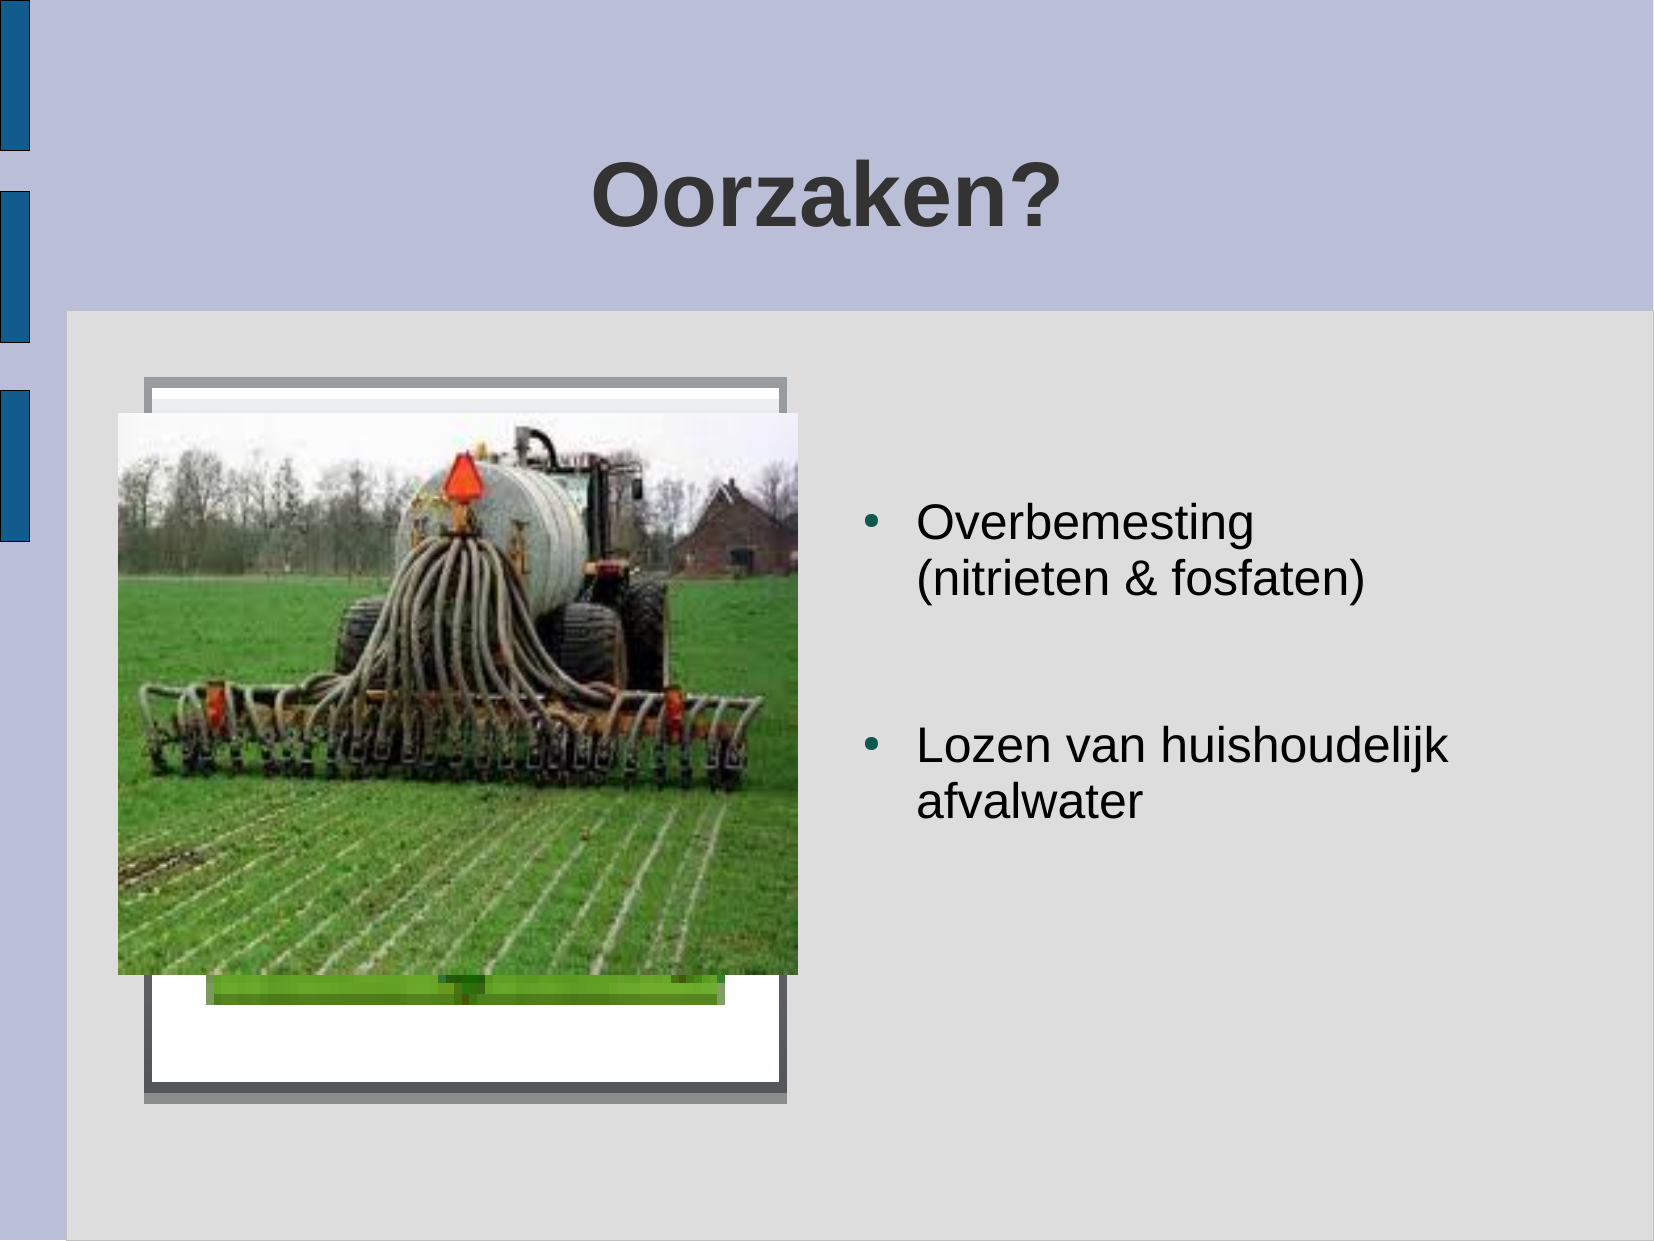

# Oorzaken?
Overbemesting
(nitrieten & fosfaten)
Lozen van huishoudelijk afvalwater